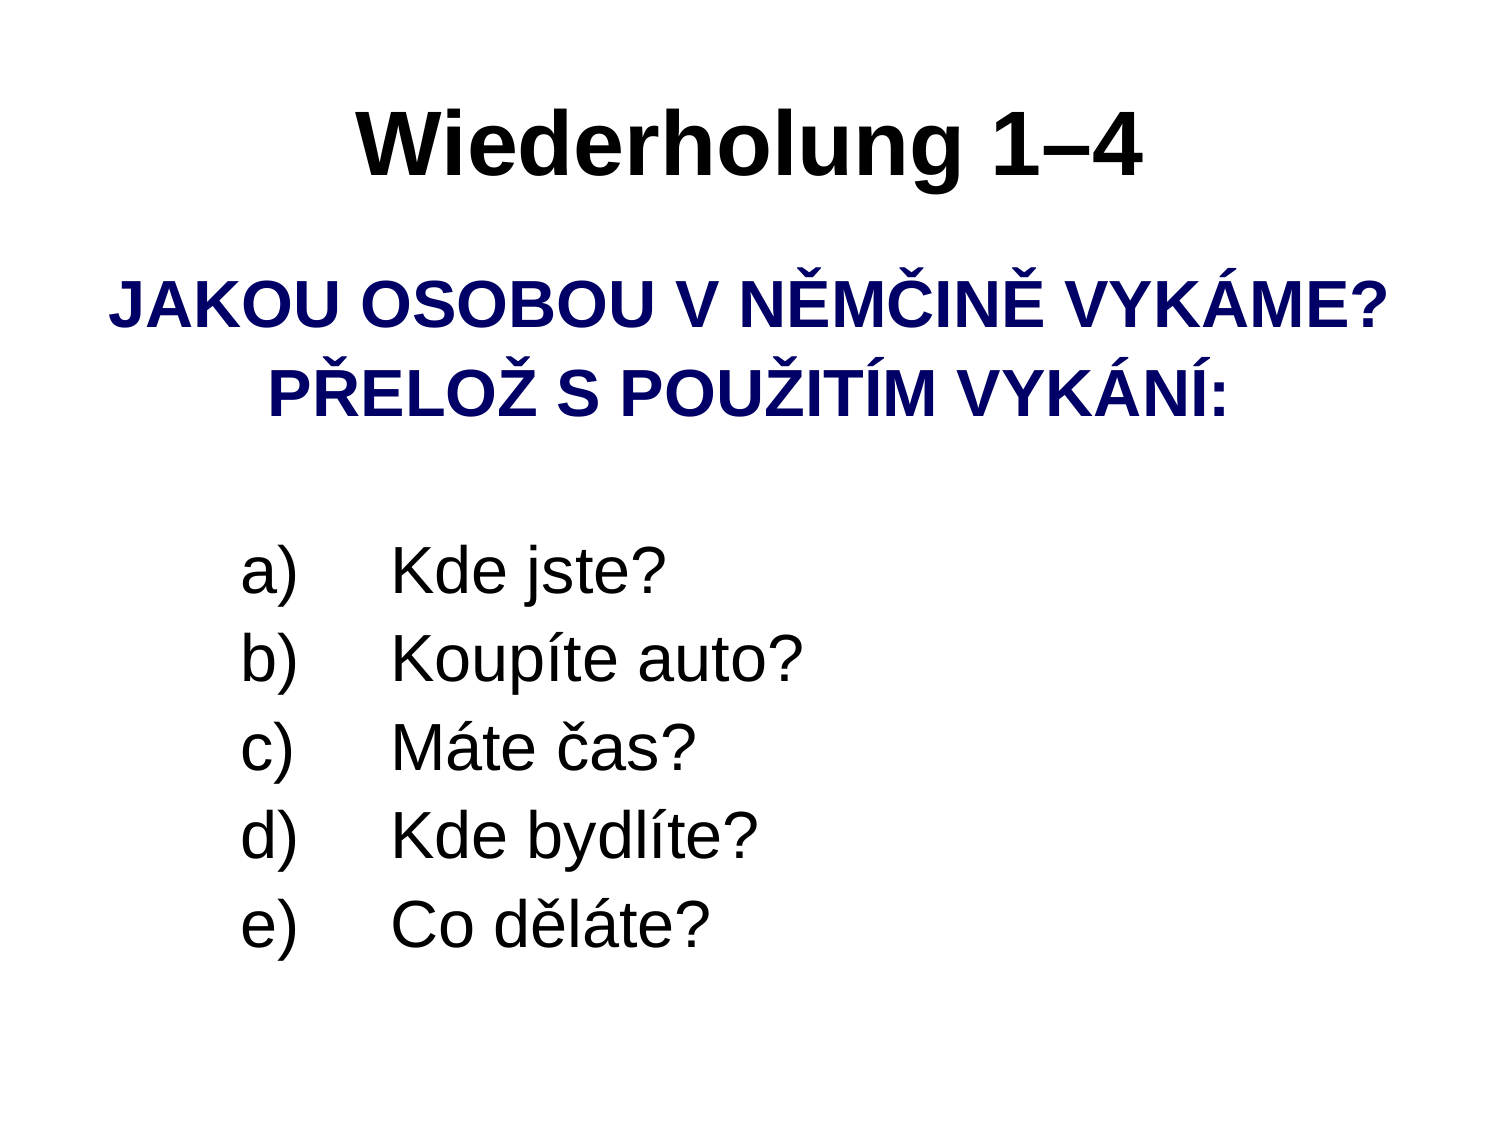

# Wiederholung 1–4
JAKOU OSOBOU V NĚMČINĚ VYKÁME?
PŘELOŽ S POUŽITÍM VYKÁNÍ:
		a)	Kde jste?
		b) 	Koupíte auto?
		c)	Máte čas?
		d)	Kde bydlíte?
		e) 	Co děláte?